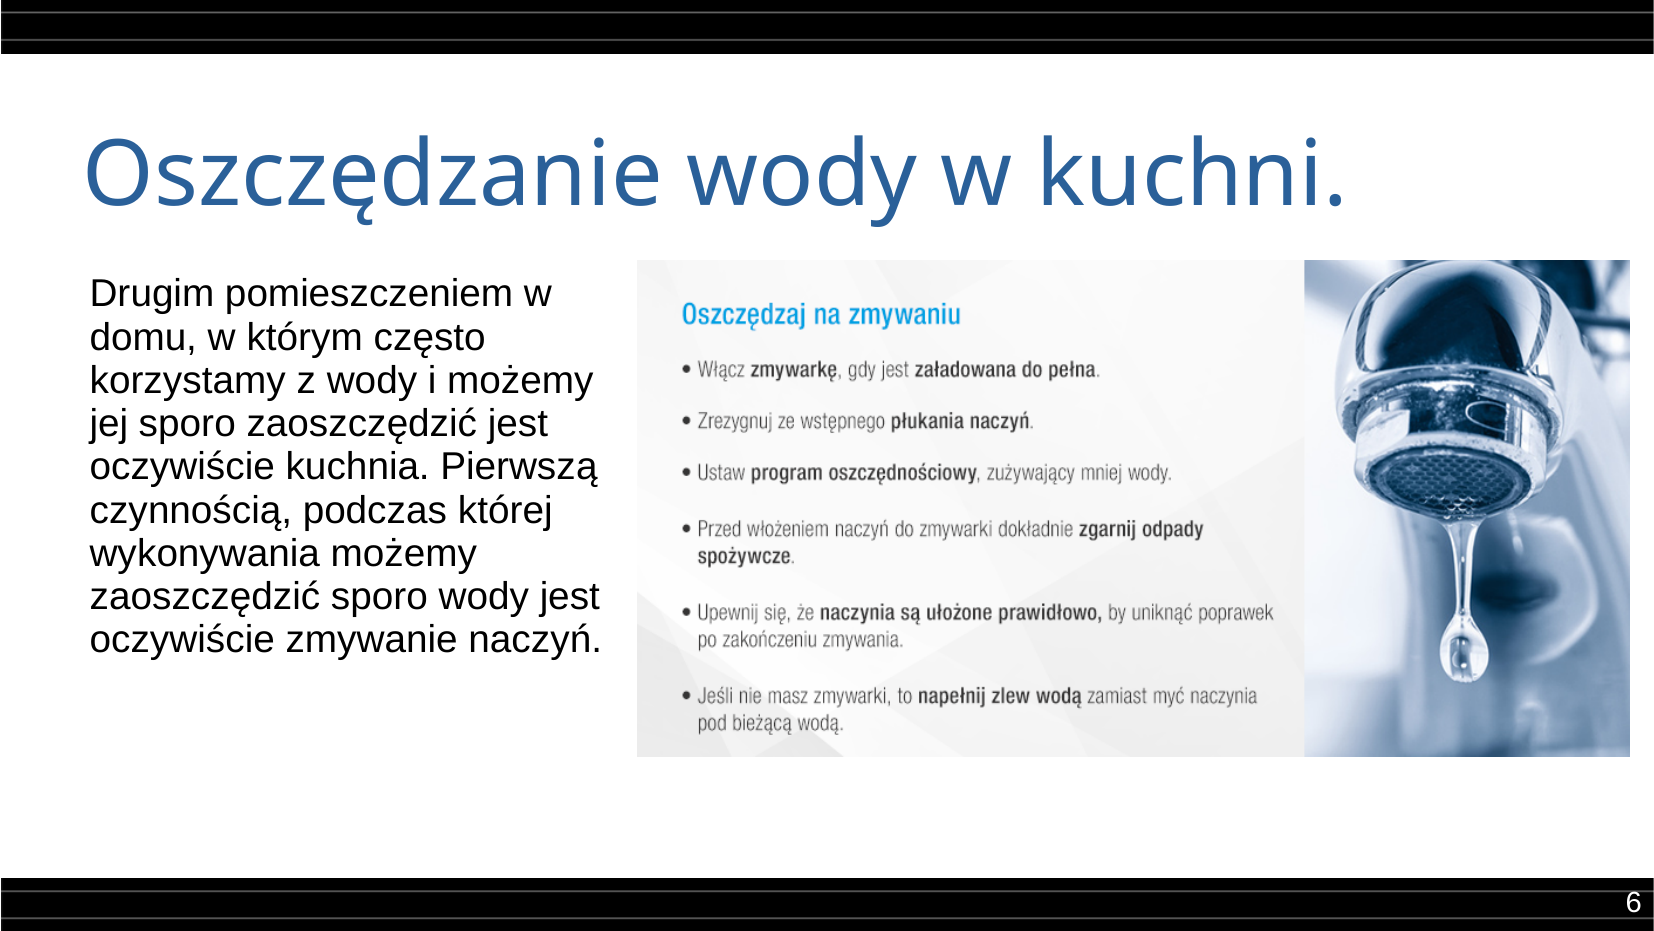

# Oszczędzanie wody w kuchni.
Drugim pomieszczeniem w domu, w którym często korzystamy z wody i możemy jej sporo zaoszczędzić jest oczywiście kuchnia. Pierwszą czynnością, podczas której wykonywania możemy zaoszczędzić sporo wody jest oczywiście zmywanie naczyń.